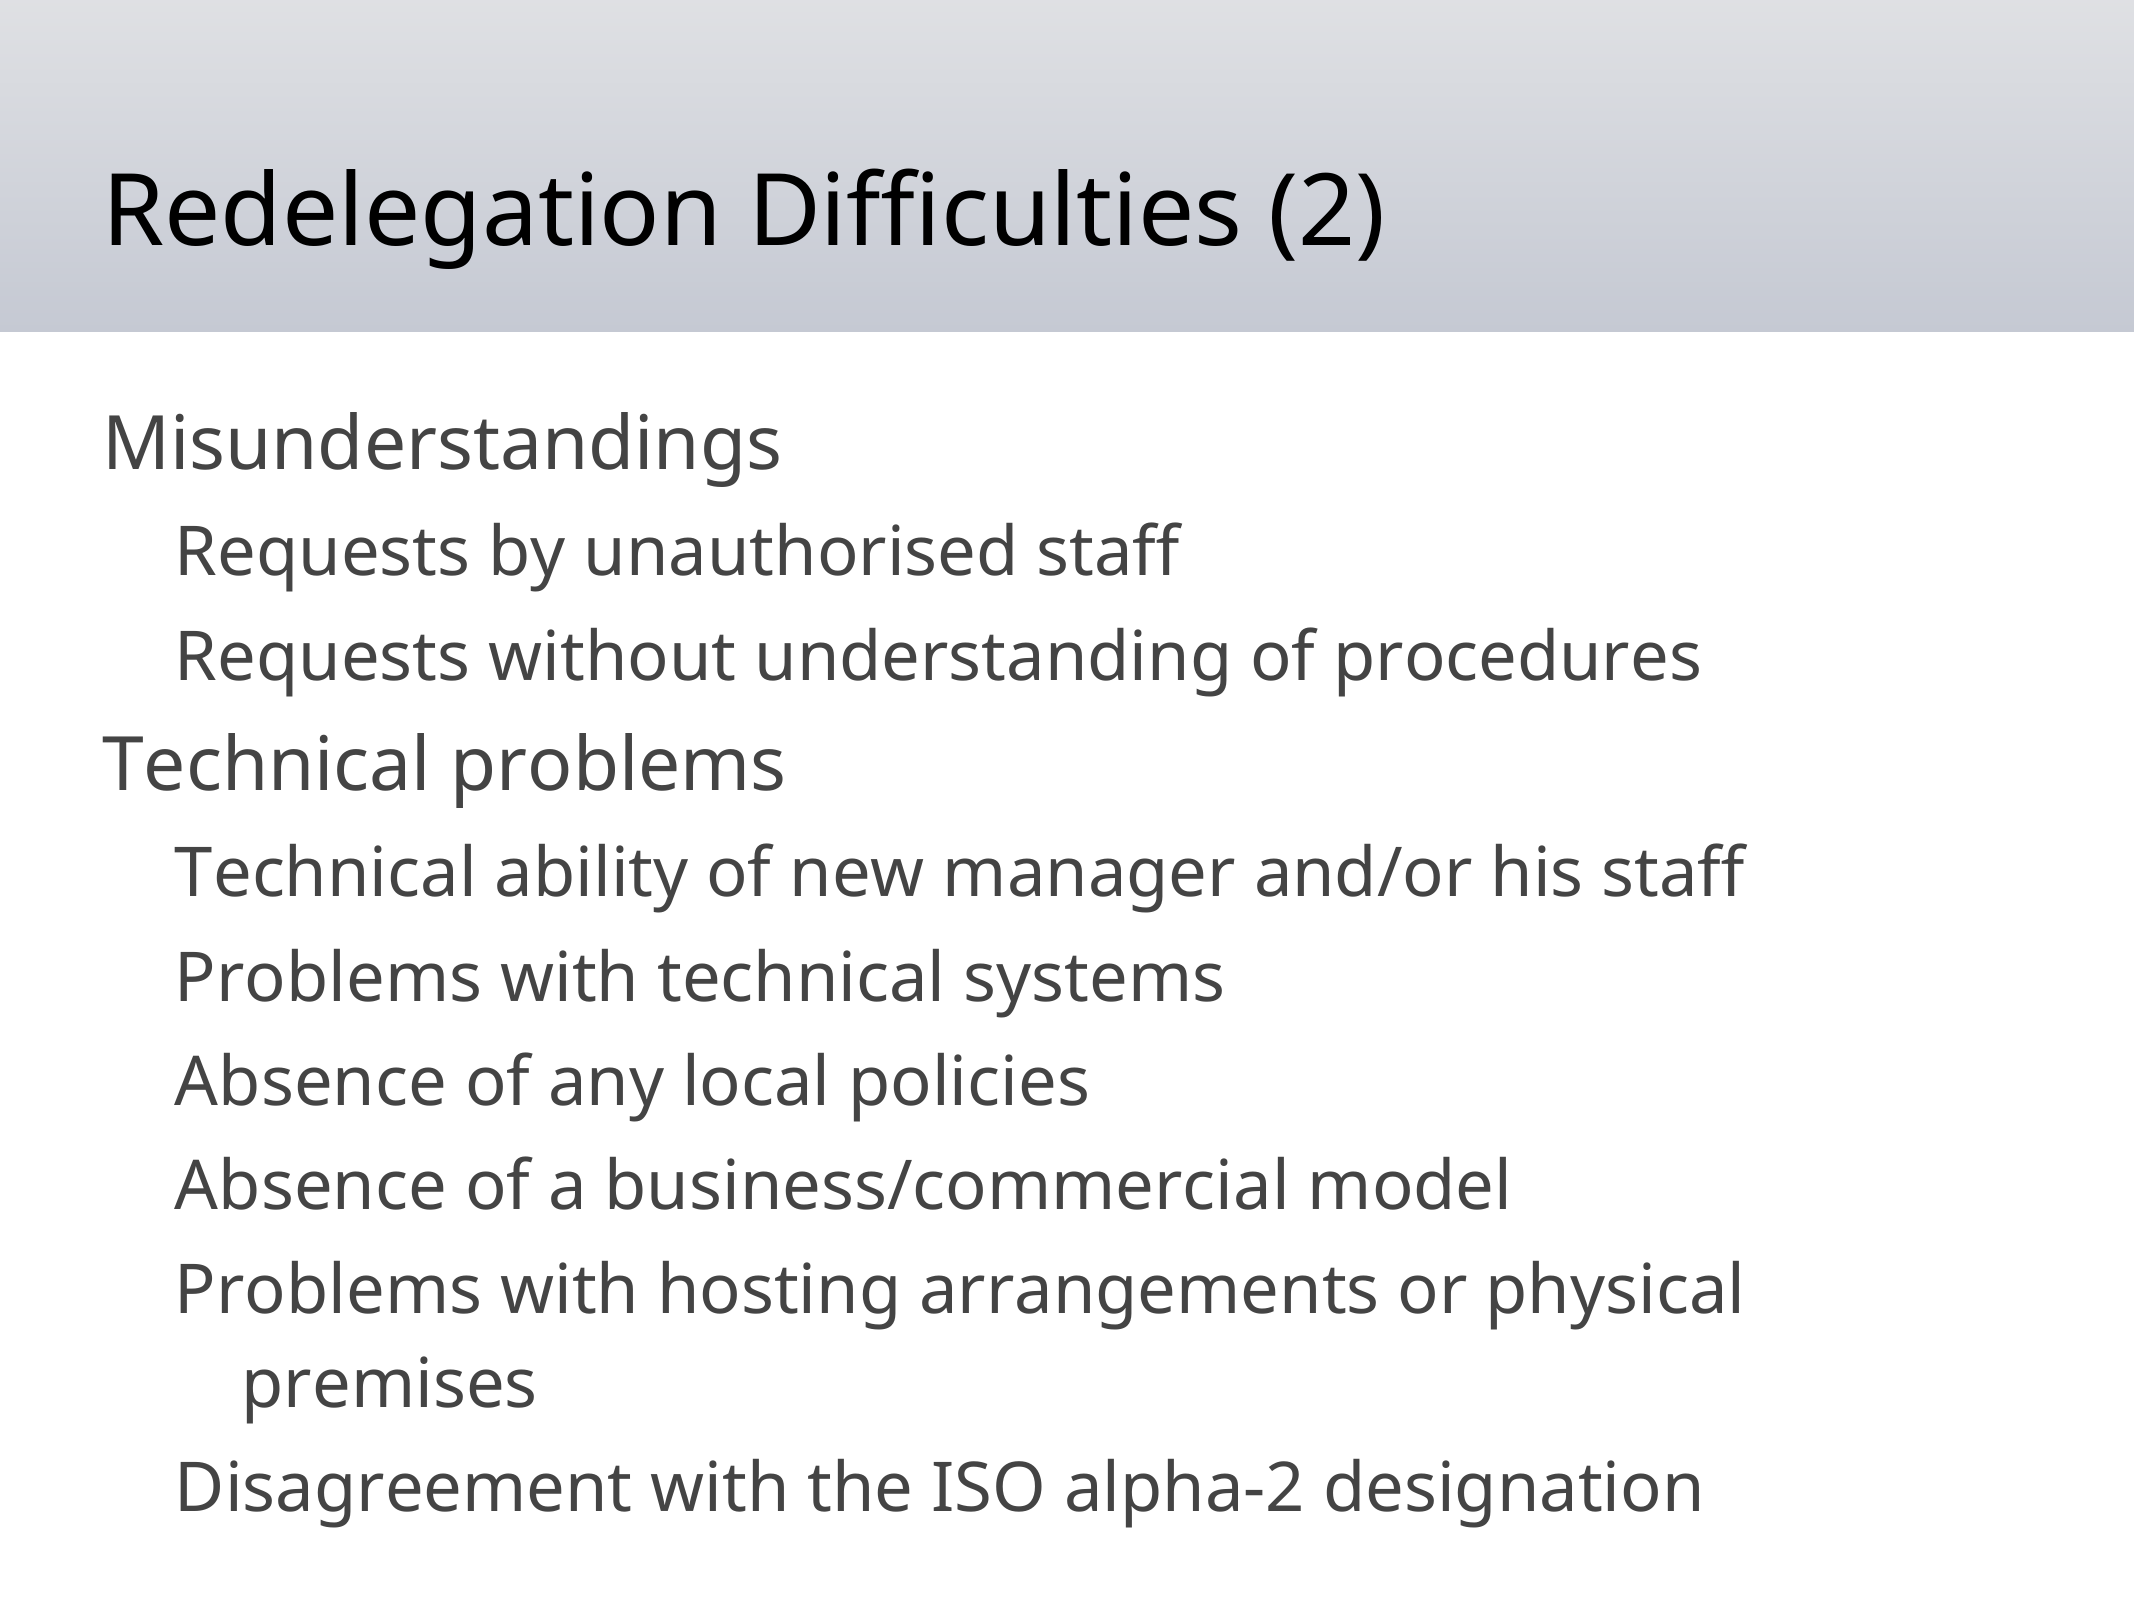

# Redelegation Difficulties (2)
Misunderstandings
Requests by unauthorised staff
Requests without understanding of procedures
Technical problems
Technical ability of new manager and/or his staff
Problems with technical systems
Absence of any local policies
Absence of a business/commercial model
Problems with hosting arrangements or physical premises
Disagreement with the ISO alpha-2 designation